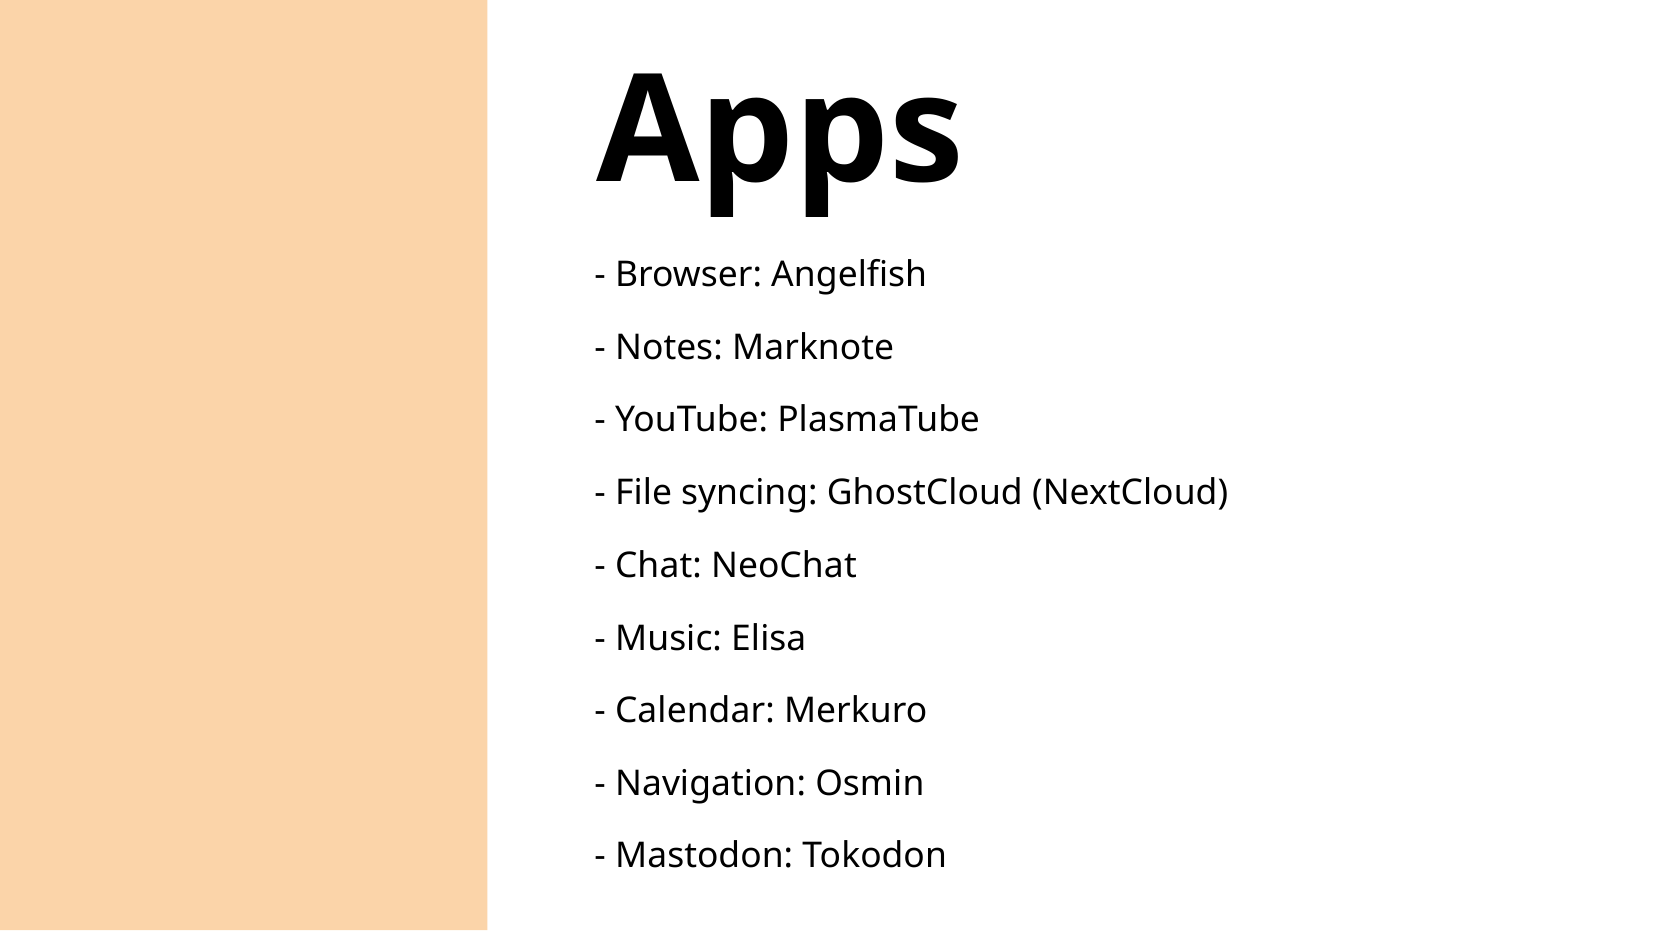

Apps
- Browser: Angelfish
- Notes: Marknote
- YouTube: PlasmaTube
- File syncing: GhostCloud (NextCloud)
- Chat: NeoChat
- Music: Elisa
- Calendar: Merkuro
- Navigation: Osmin
- Mastodon: Tokodon